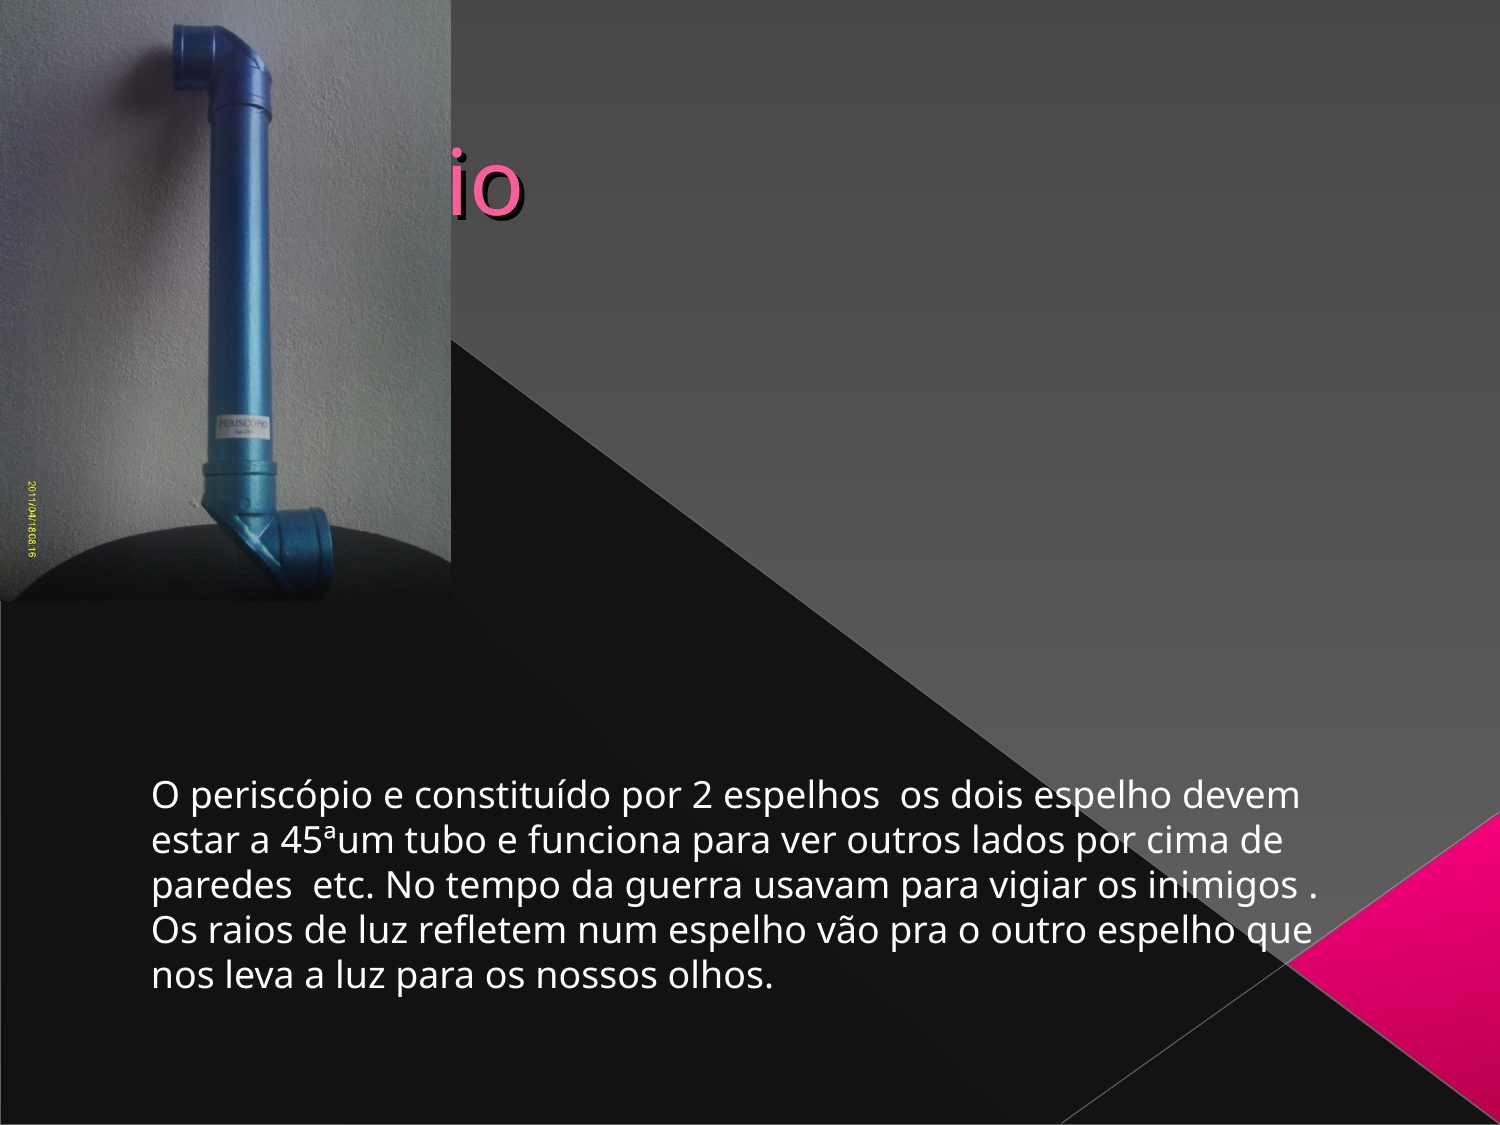

# Periscópio
O periscópio e constituído por 2 espelhos os dois espelho devem estar a 45ªum tubo e funciona para ver outros lados por cima de paredes etc. No tempo da guerra usavam para vigiar os inimigos .
Os raios de luz refletem num espelho vão pra o outro espelho que nos leva a luz para os nossos olhos.